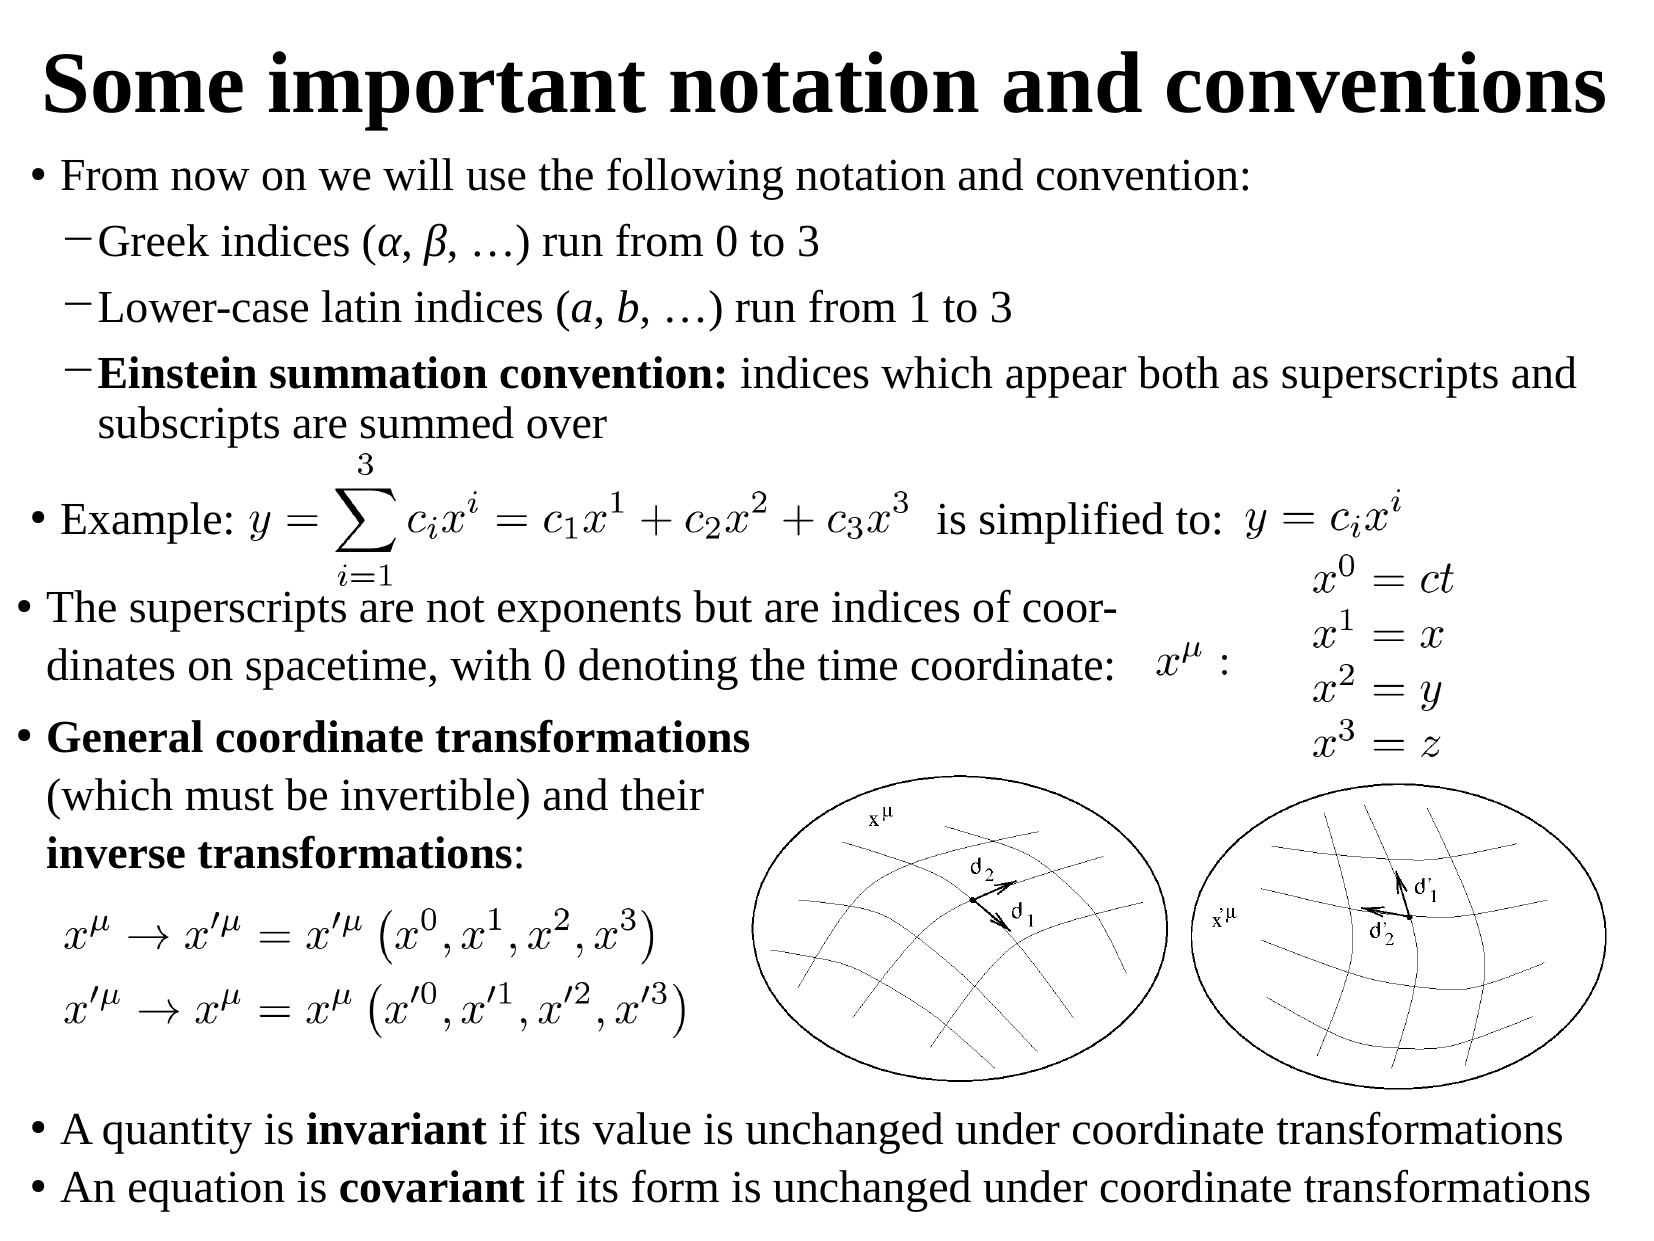

# Some important notation and conventions
From now on we will use the following notation and convention:
Greek indices (α, β, …) run from 0 to 3
Lower-case latin indices (a, b, …) run from 1 to 3
Einstein summation convention: indices which appear both as superscripts and subscripts are summed over
Example: is simplified to:
The superscripts are not exponents but are indices of coor-dinates on spacetime, with 0 denoting the time coordinate:
General coordinate transformations (which must be invertible) and their inverse transformations:
A quantity is invariant if its value is unchanged under coordinate transformations
An equation is covariant if its form is unchanged under coordinate transformations